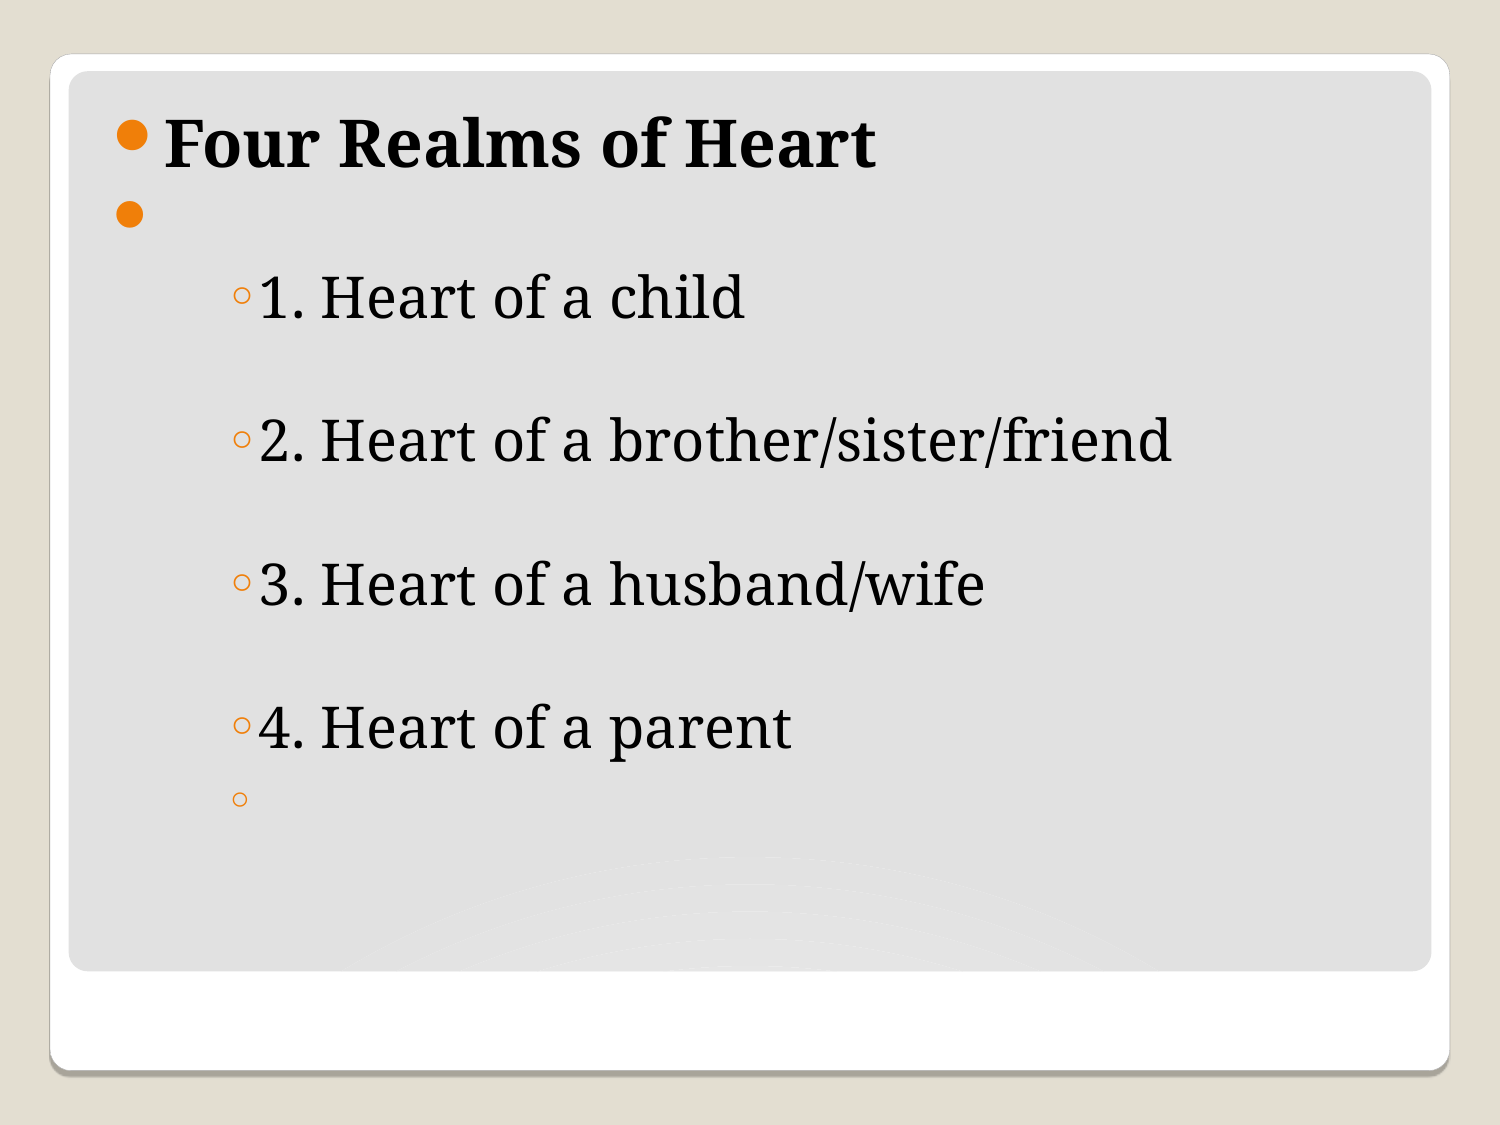

Four Realms of Heart
1. Heart of a child
2. Heart of a brother/sister/friend
3. Heart of a husband/wife
4. Heart of a parent
#